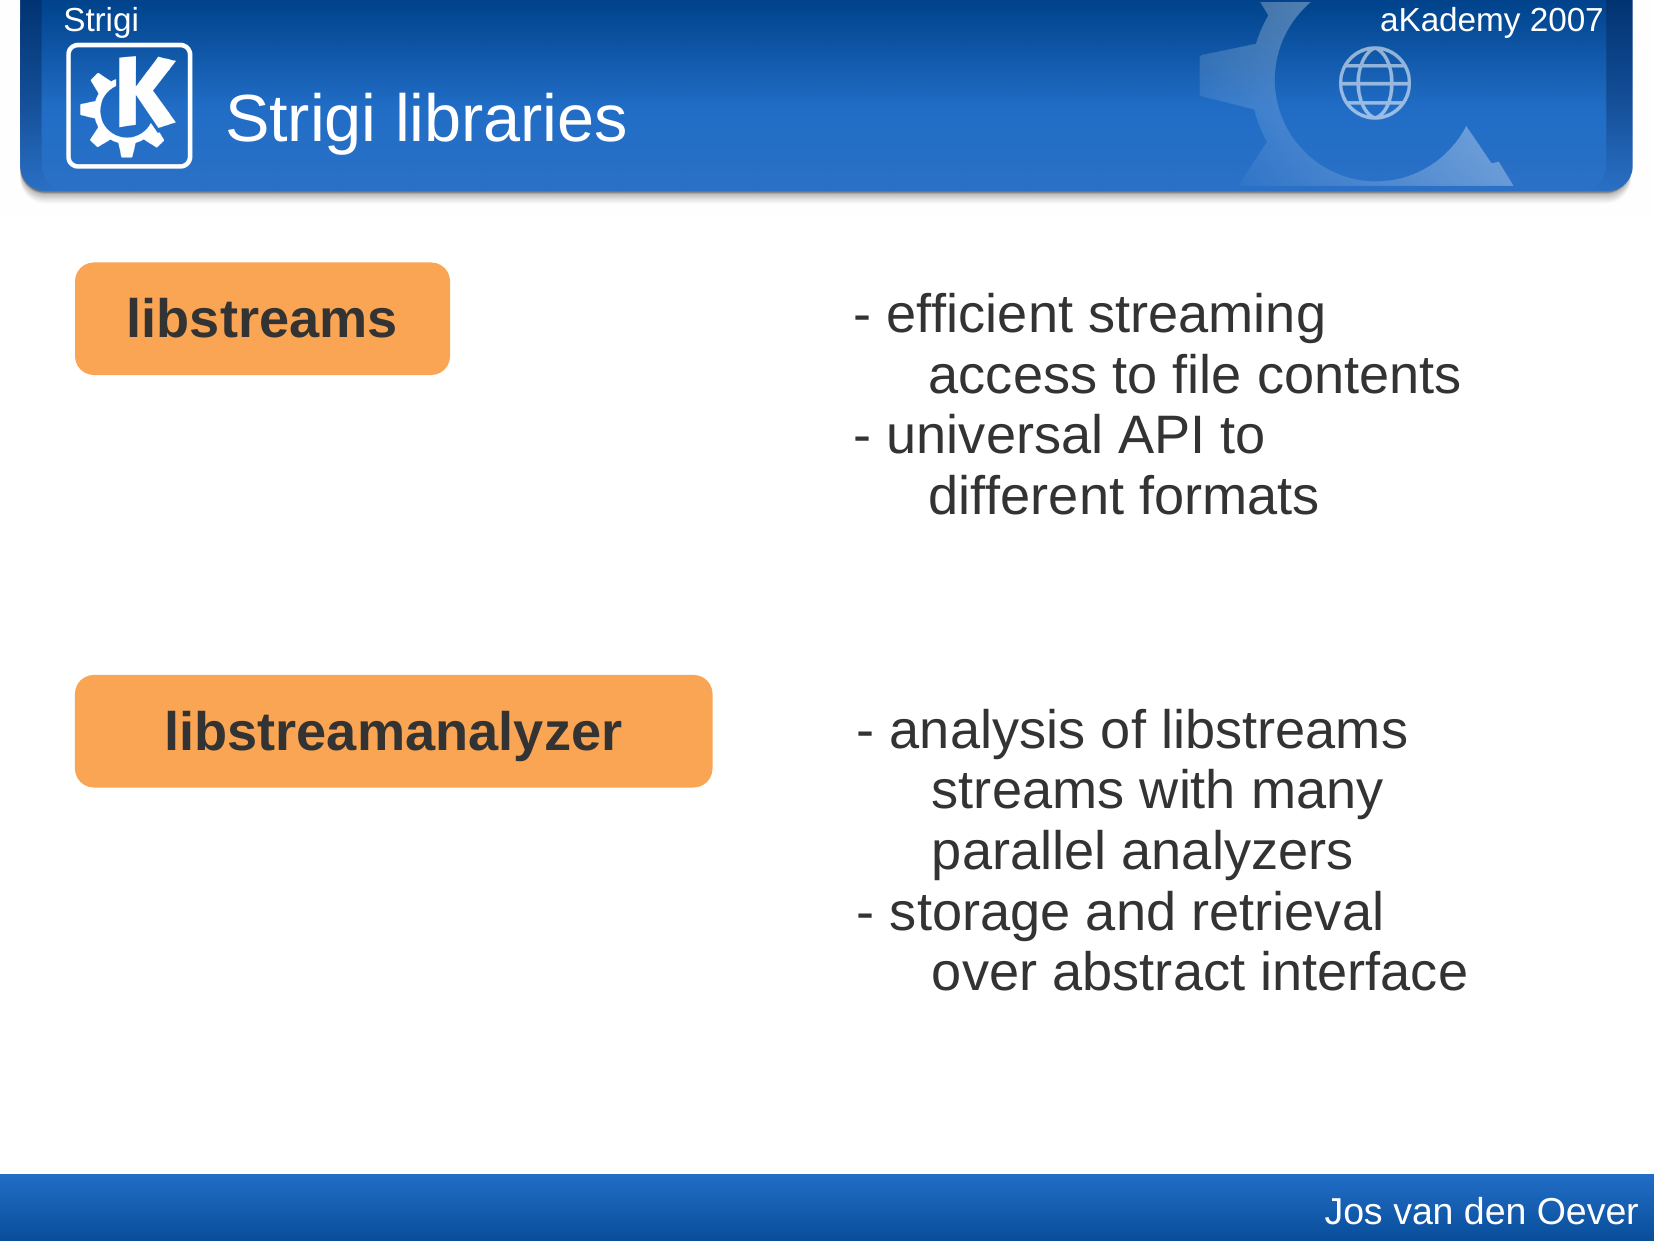

# Strigi libraries
libstreams
- efficient streaming
	access to file contents
- universal API to
	different formats
libstreamanalyzer
- analysis of libstreams
	streams with many
	parallel analyzers
- storage and retrieval
	over abstract interface